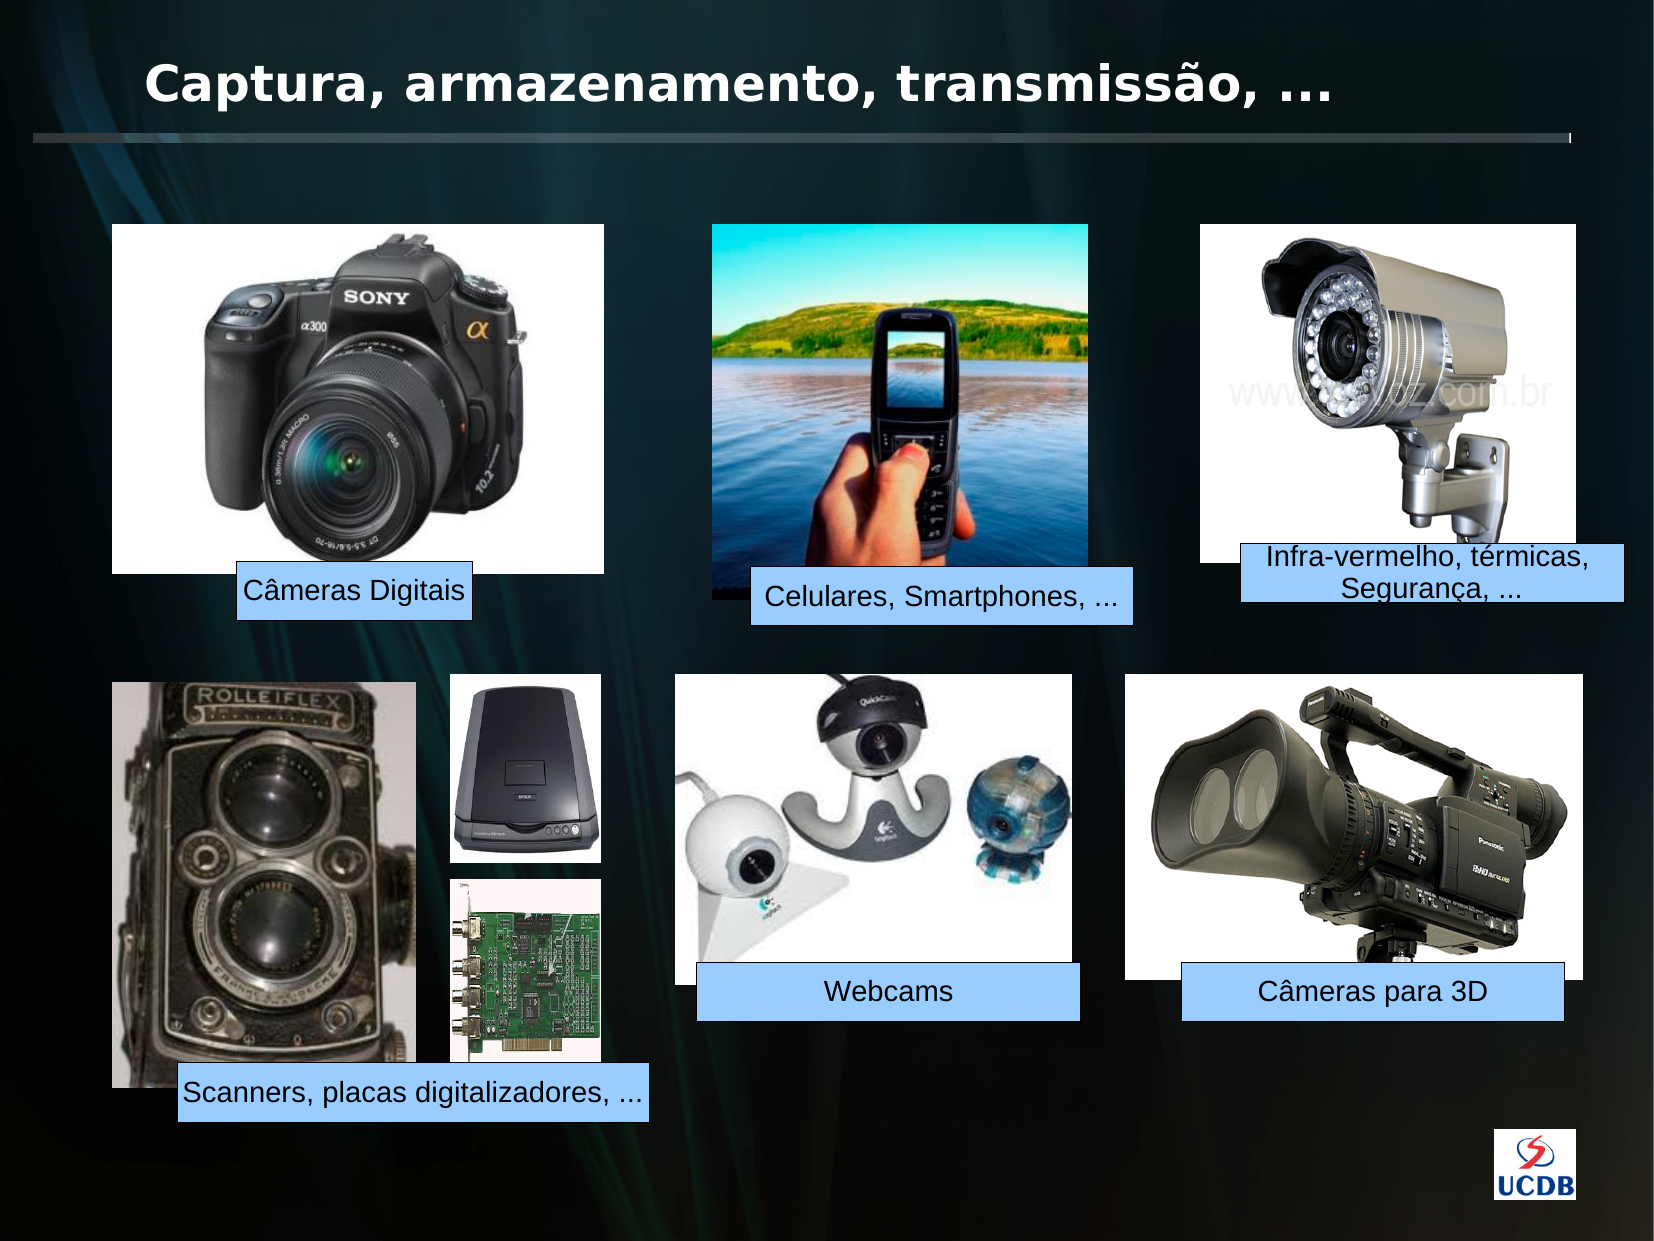

Captura, armazenamento, transmissão, ...
Infra-vermelho, térmicas,
Segurança, ...
Câmeras Digitais
Celulares, Smartphones, ...
Webcams
Câmeras para 3D
Câmeras para 3D
Scanners, placas digitalizadores, ...